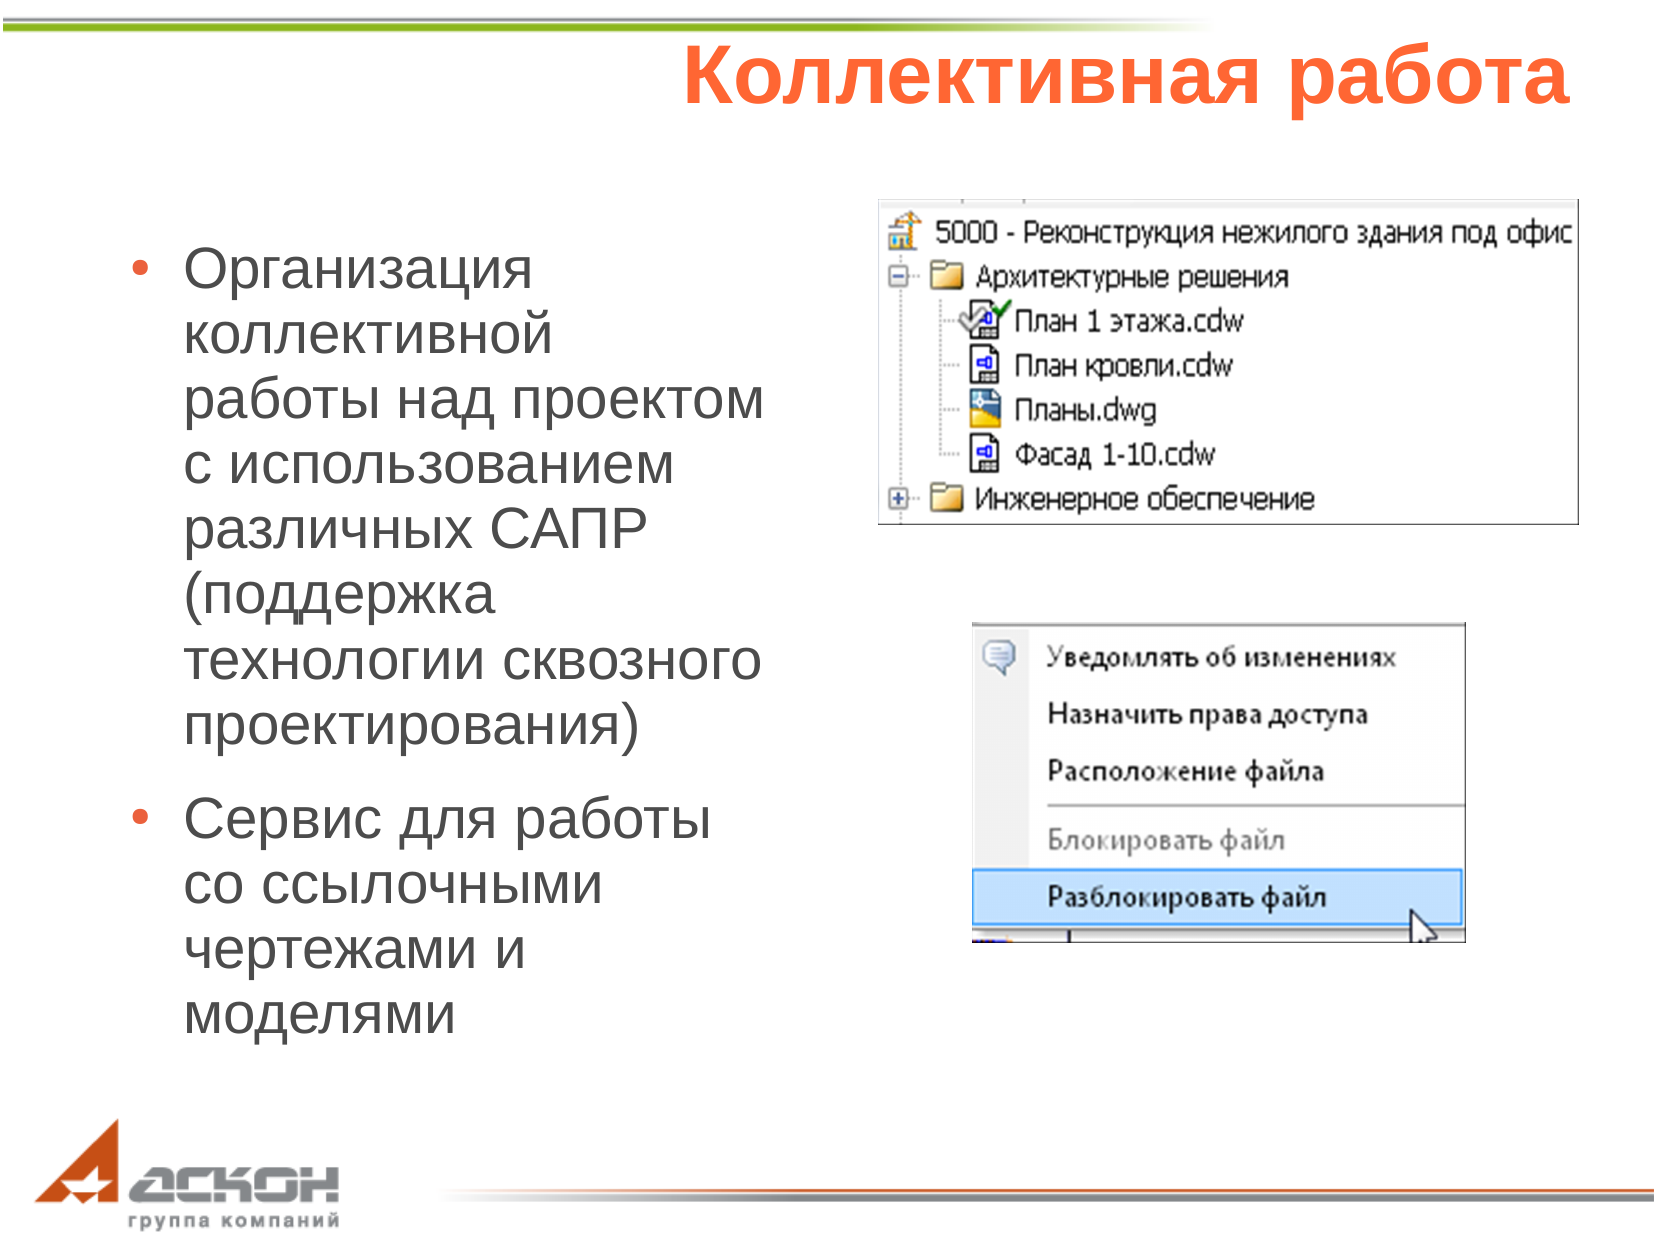

# Коллективная работа
Организация коллективной работы над проектом с использованием различных САПР (поддержка технологии сквозного проектирования)
Сервис для работы со ссылочными чертежами и моделями